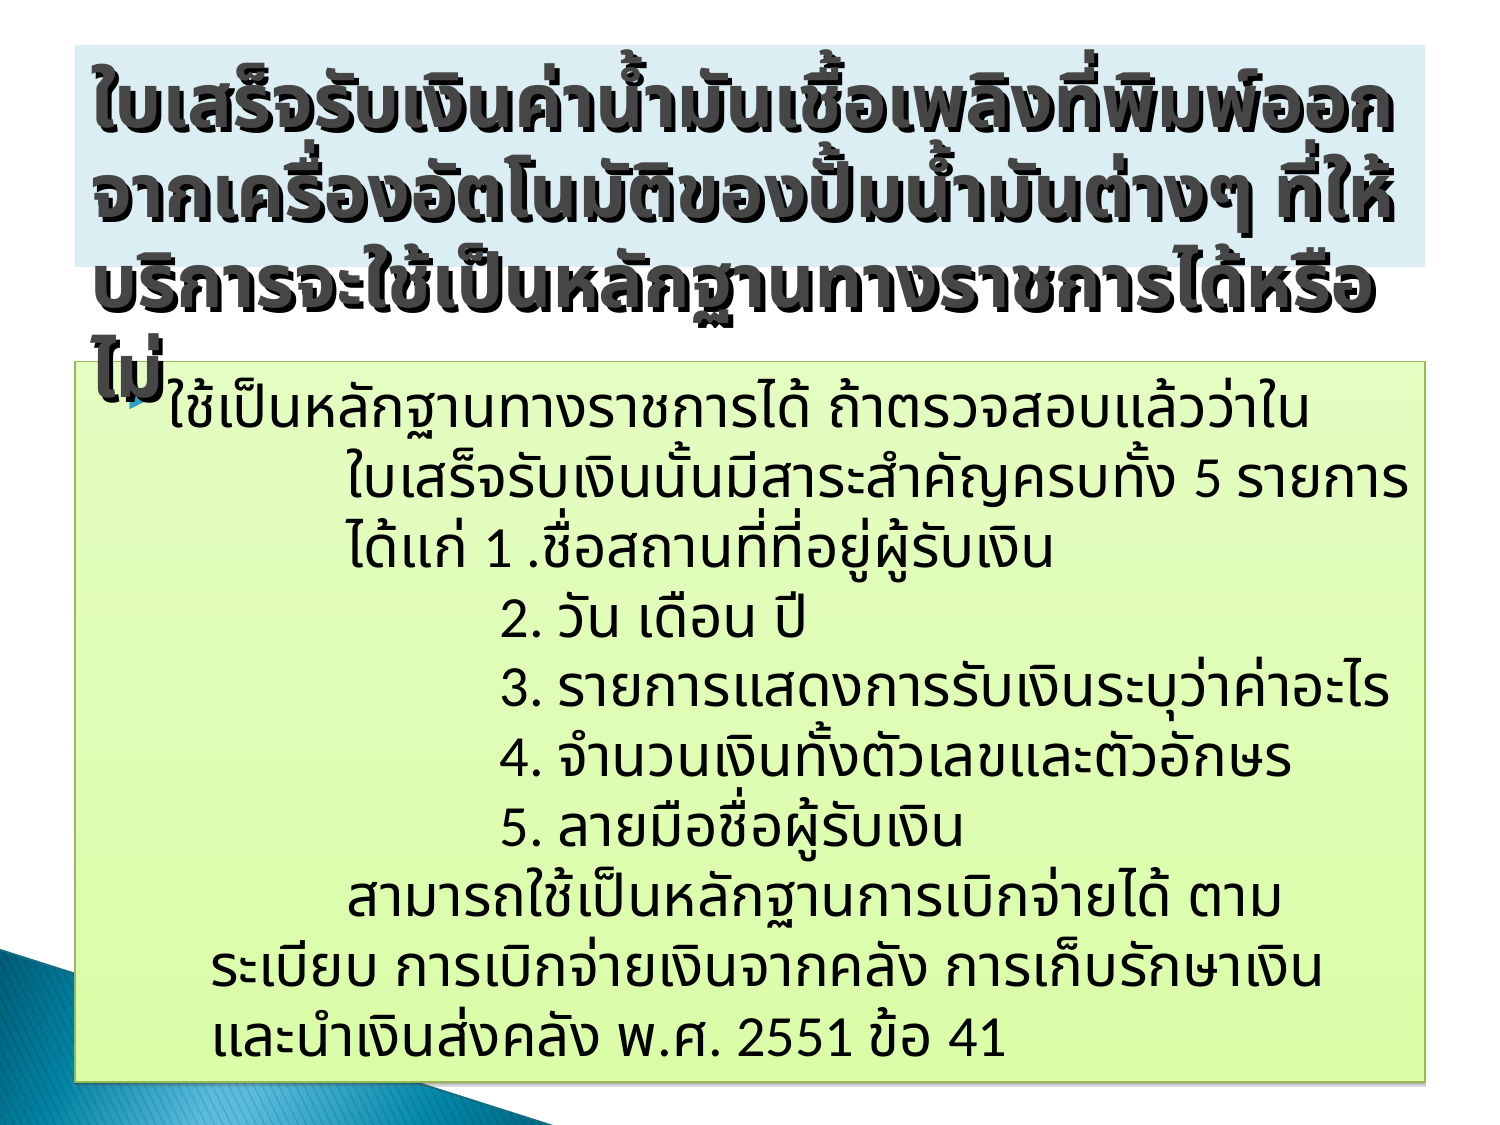

ใบเสร็จรับเงินค่าน้ำมันเชื้อเพลิงที่พิมพ์ออกจากเครื่องอัตโนมัติของปั้มน้ำมันต่างๆ ที่ให้บริการจะใช้เป็นหลักฐานทางราชการได้หรือไม่
# ใช้เป็นหลักฐานทางราชการได้ ถ้าตรวจสอบแล้วว่าใน          ใบเสร็จรับเงินนั้นมีสาระสำคัญครบทั้ง 5 รายการ          ได้แก่ 1 .ชื่อสถานที่ที่อยู่ผู้รับเงิน                   2. วัน เดือน ปี                   3. รายการแสดงการรับเงินระบุว่าค่าอะไร                   4. จำนวนเงินทั้งตัวเลขและตัวอักษร                    5. ลายมือชื่อผู้รับเงิน           สามารถใช้เป็นหลักฐานการเบิกจ่ายได้ ตามระเบียบ การเบิกจ่ายเงินจากคลัง การเก็บรักษาเงิน และนำเงินส่งคลัง พ.ศ. 2551 ข้อ 41